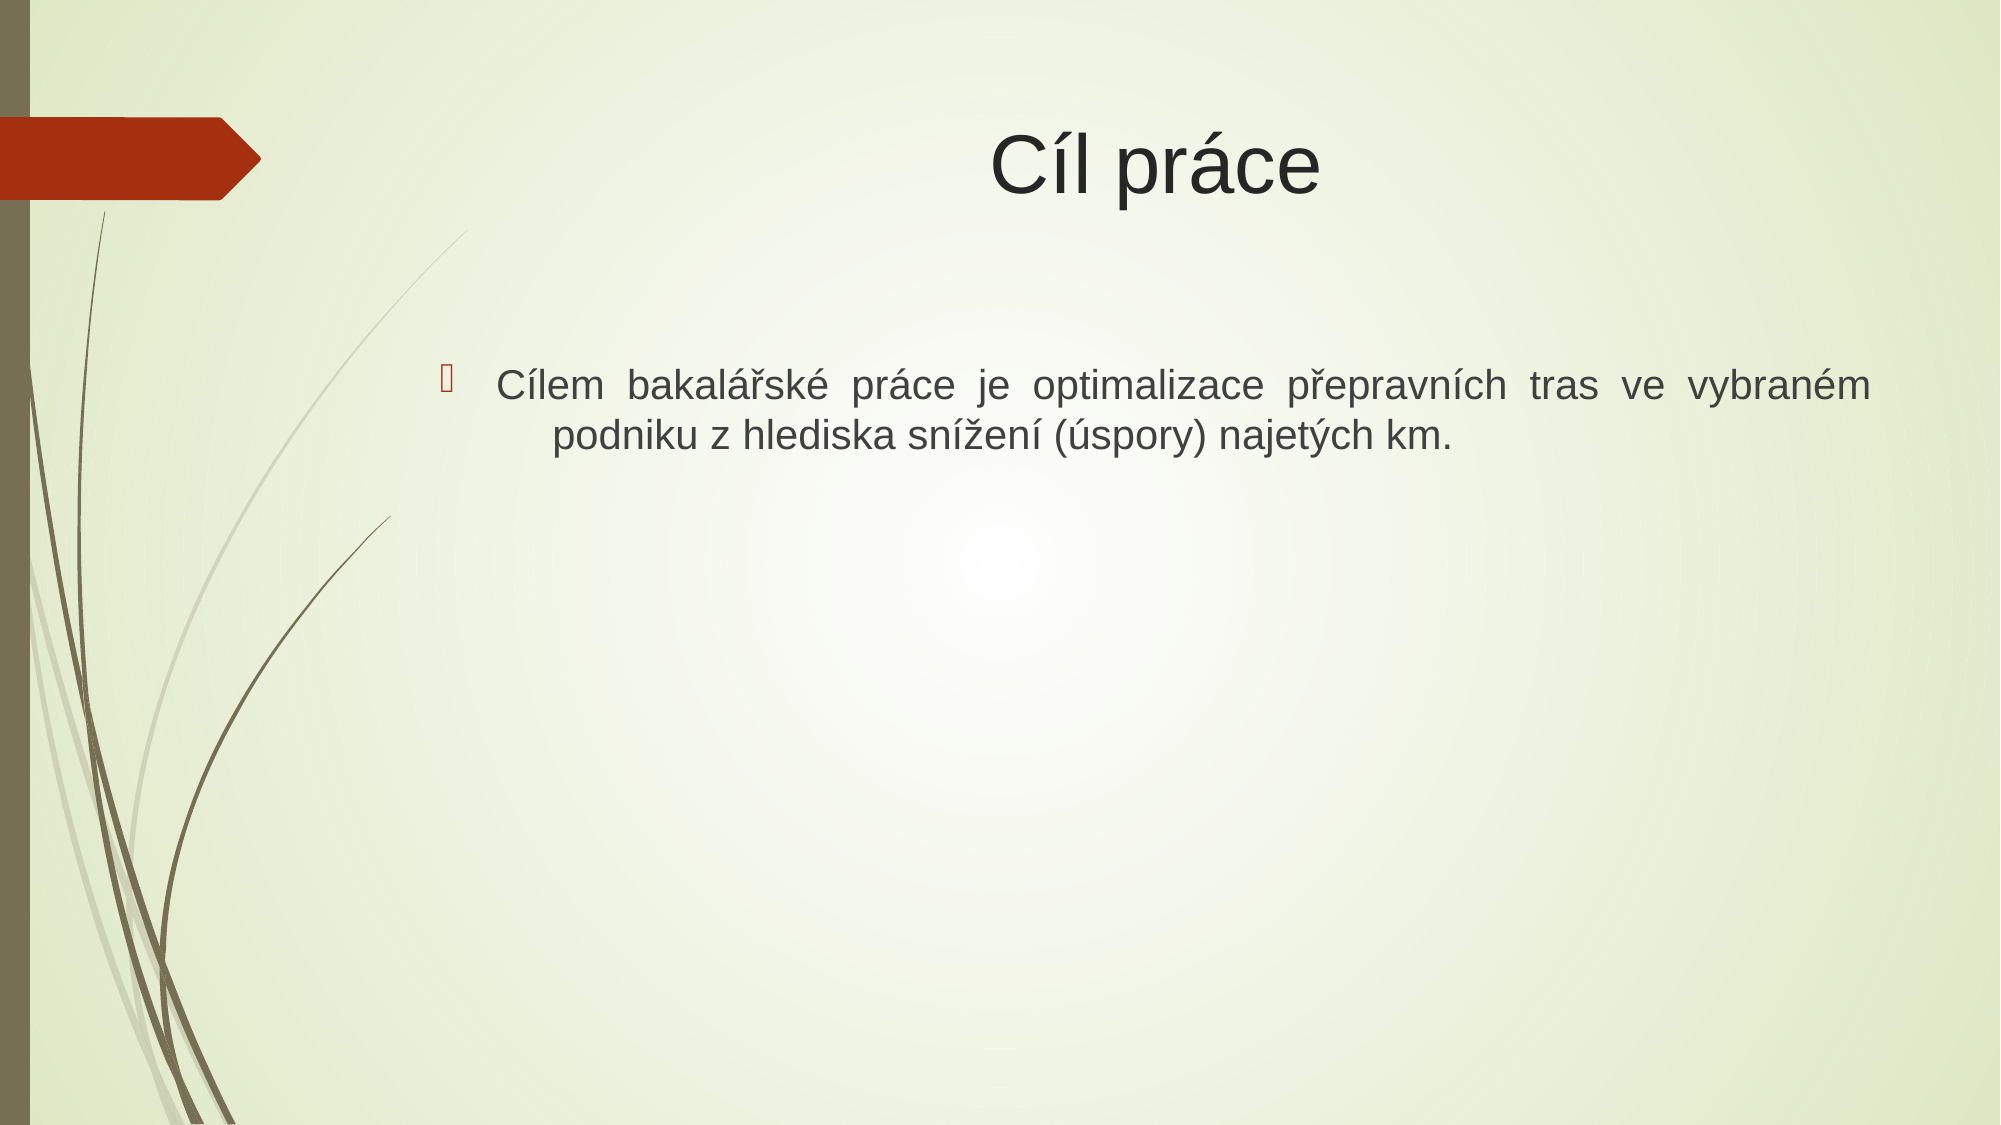

# Cíl práce
Cílem bakalářské práce je optimalizace přepravních tras ve vybraném podniku z hlediska snížení (úspory) najetých km.